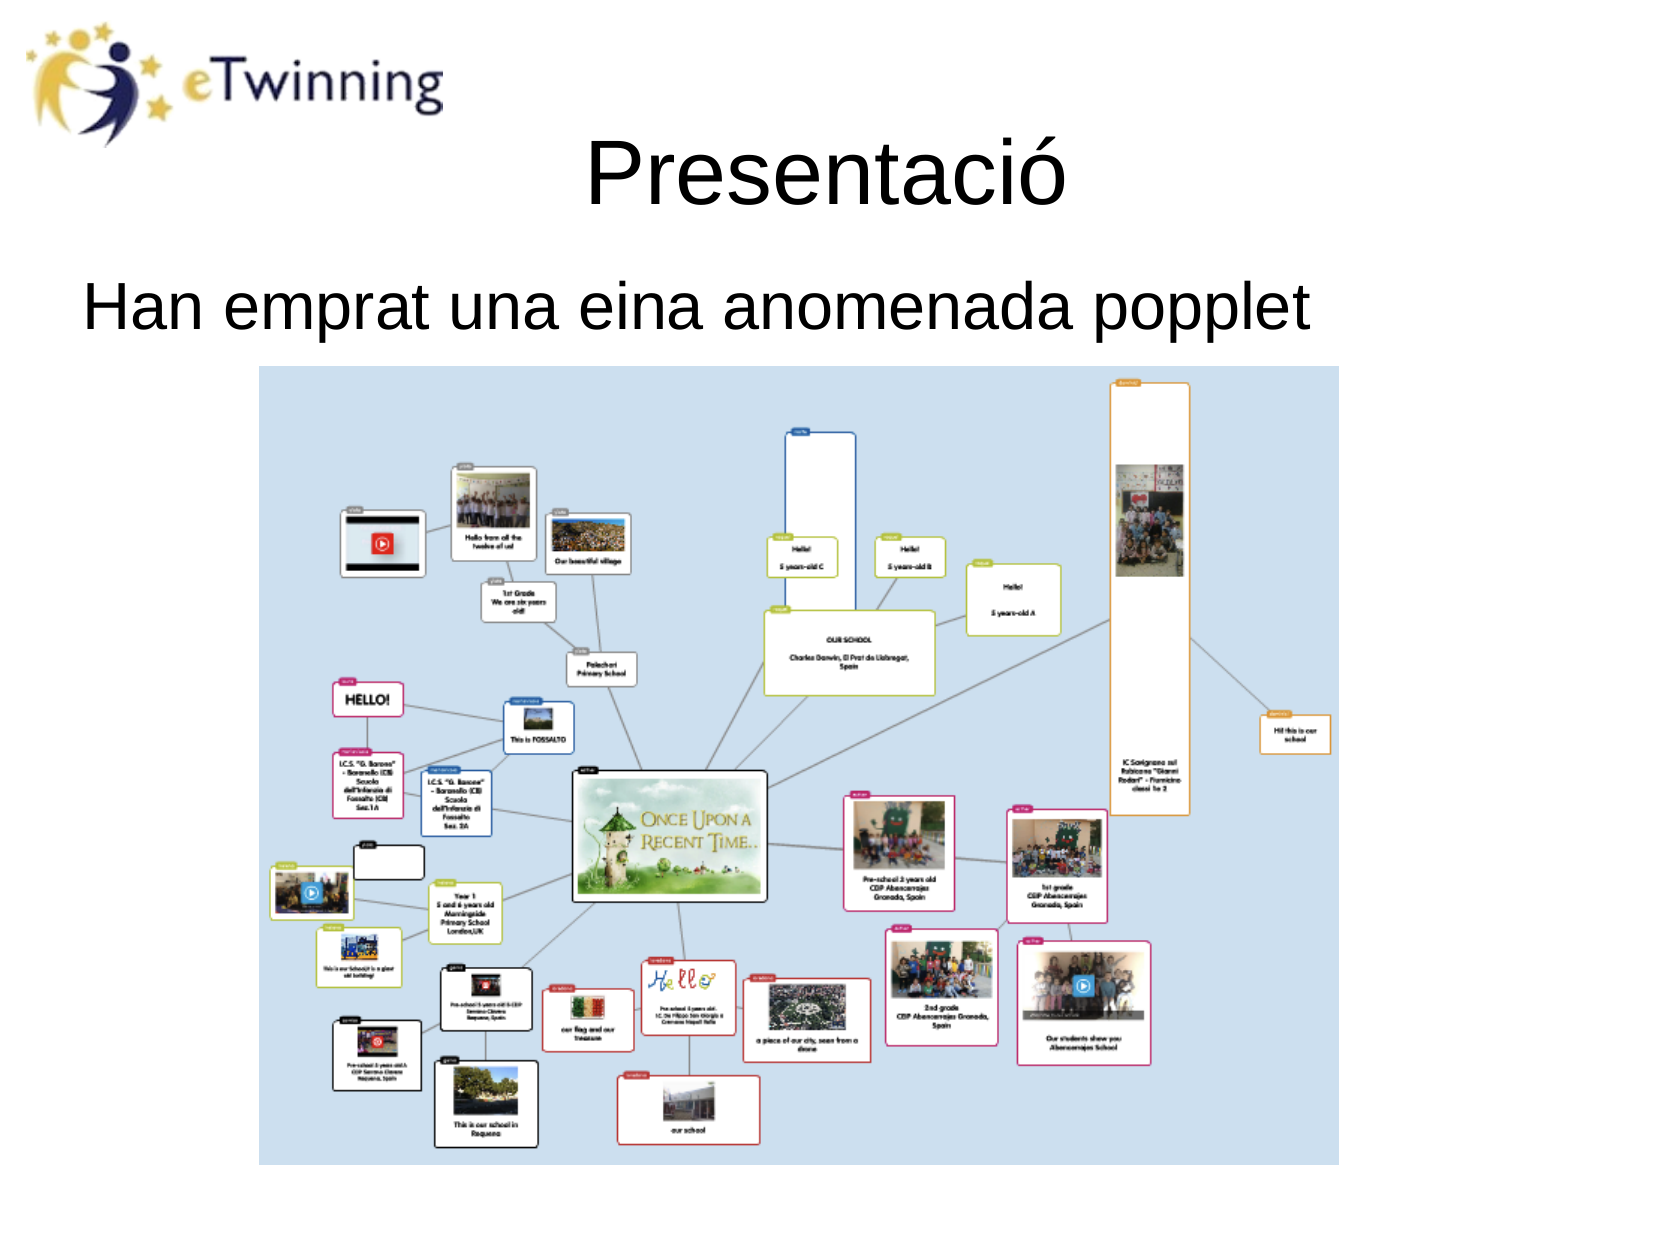

# Presentació
Han emprat una eina anomenada popplet